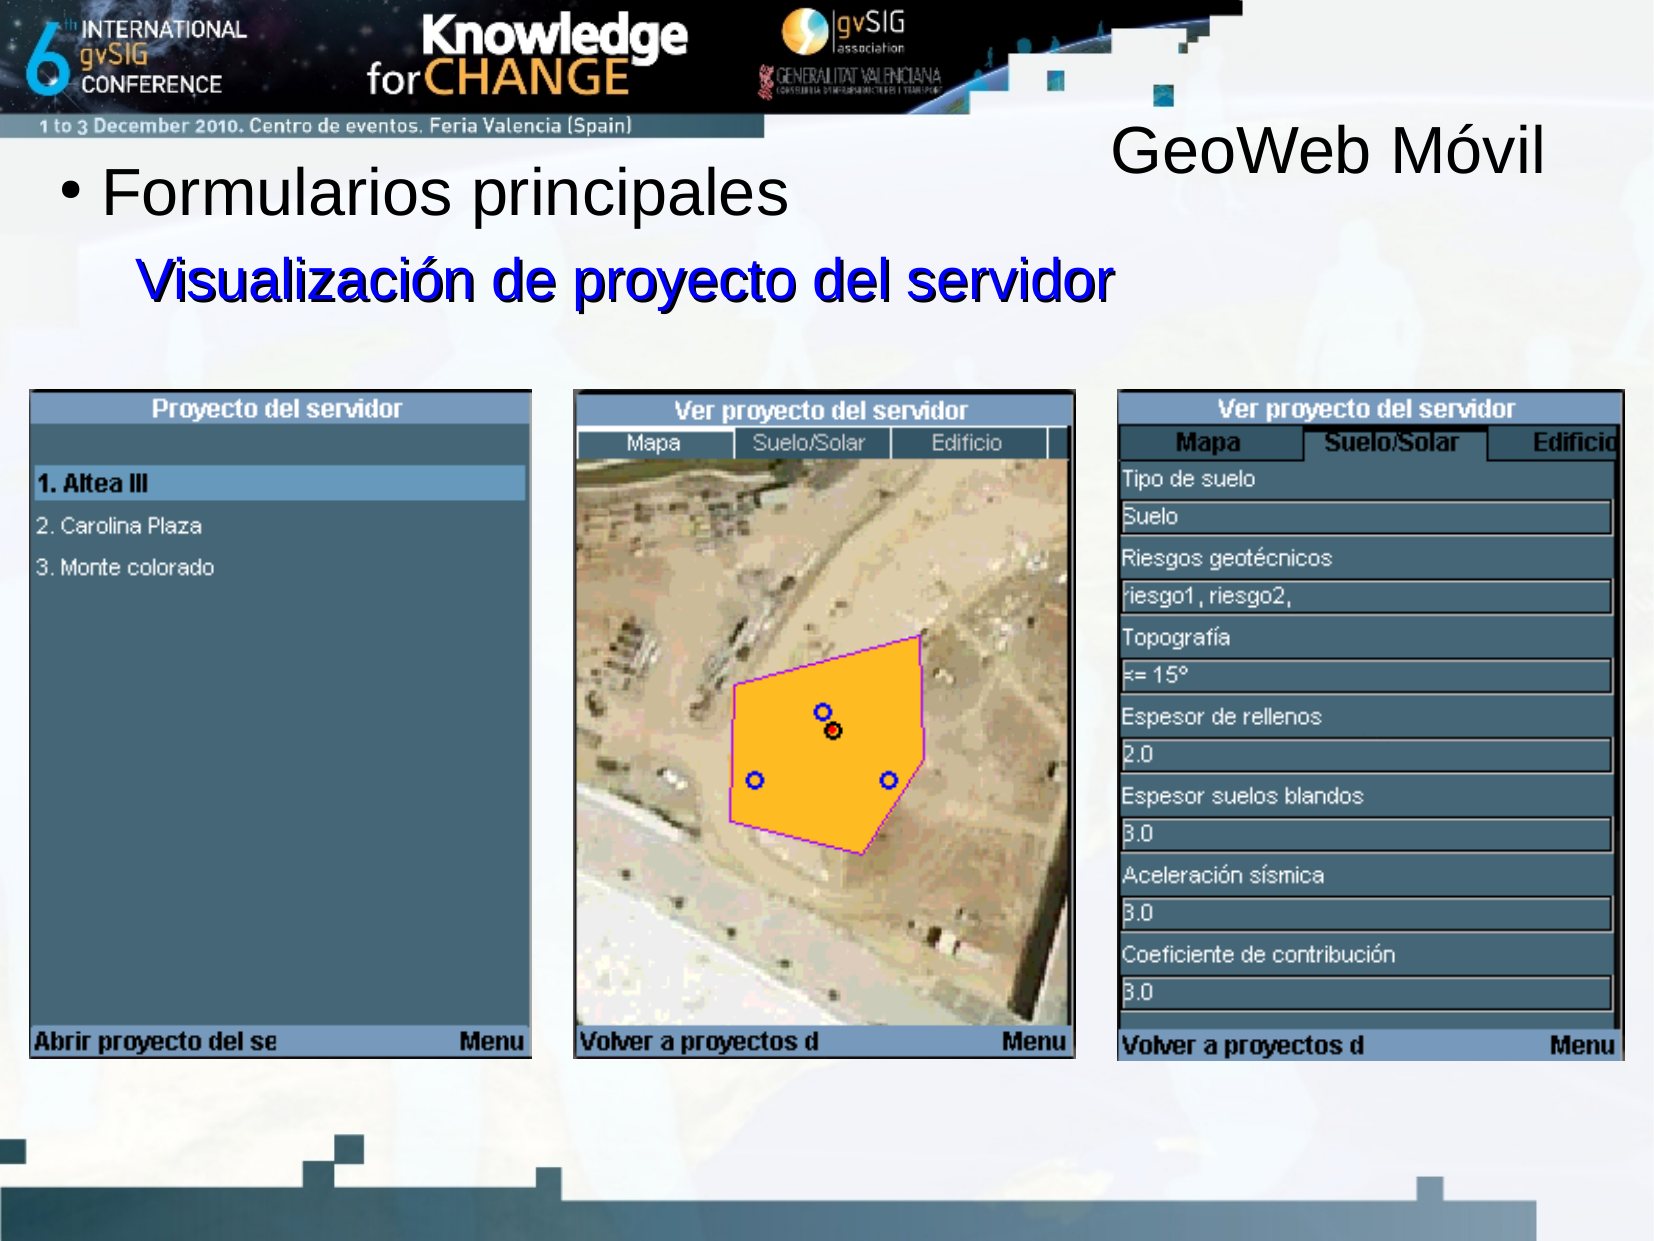

# GeoWeb Móvil
 Formularios principales
Visualización de proyecto del servidor